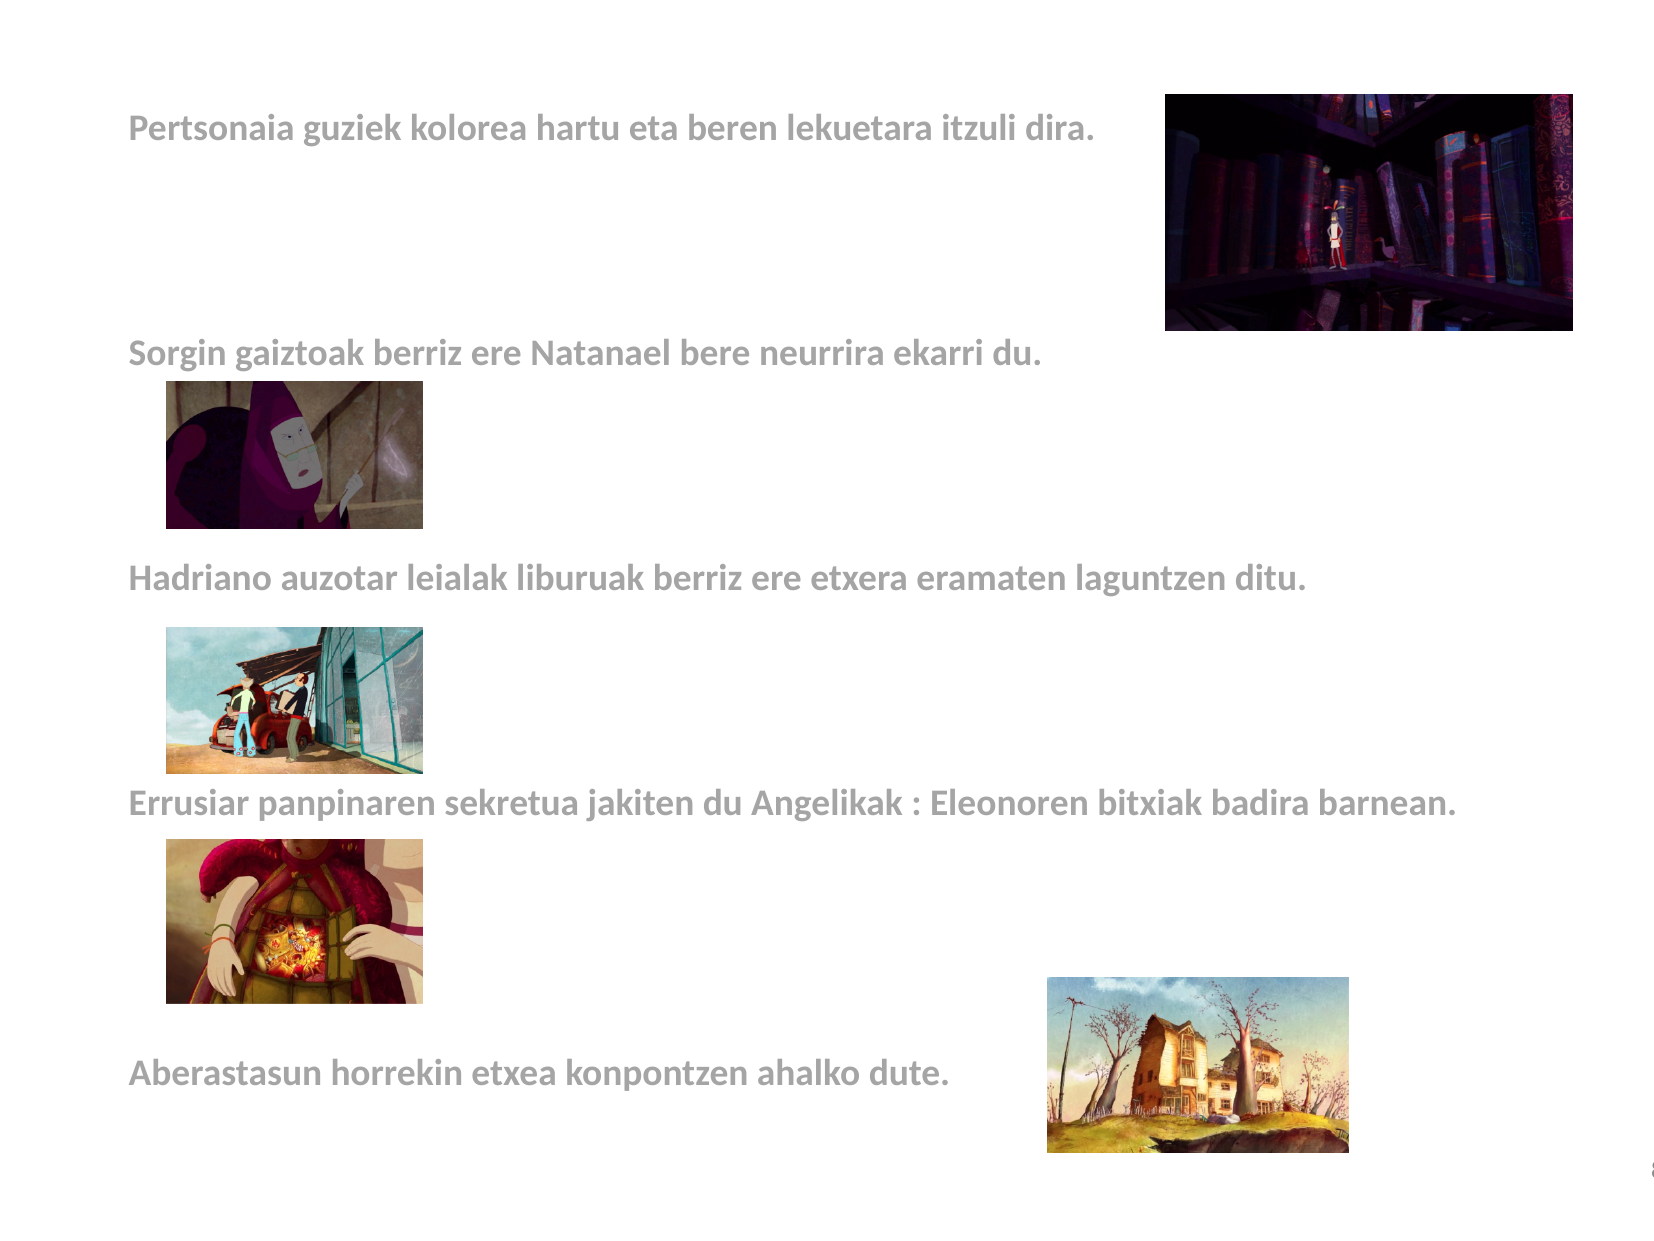

Pertsonaia guziek kolorea hartu eta beren lekuetara itzuli dira.
Sorgin gaiztoak berriz ere Natanael bere neurrira ekarri du.
Hadriano auzotar leialak liburuak berriz ere etxera eramaten laguntzen ditu.
Errusiar panpinaren sekretua jakiten du Angelikak : Eleonoren bitxiak badira barnean.
Aberastasun horrekin etxea konpontzen ahalko dute.